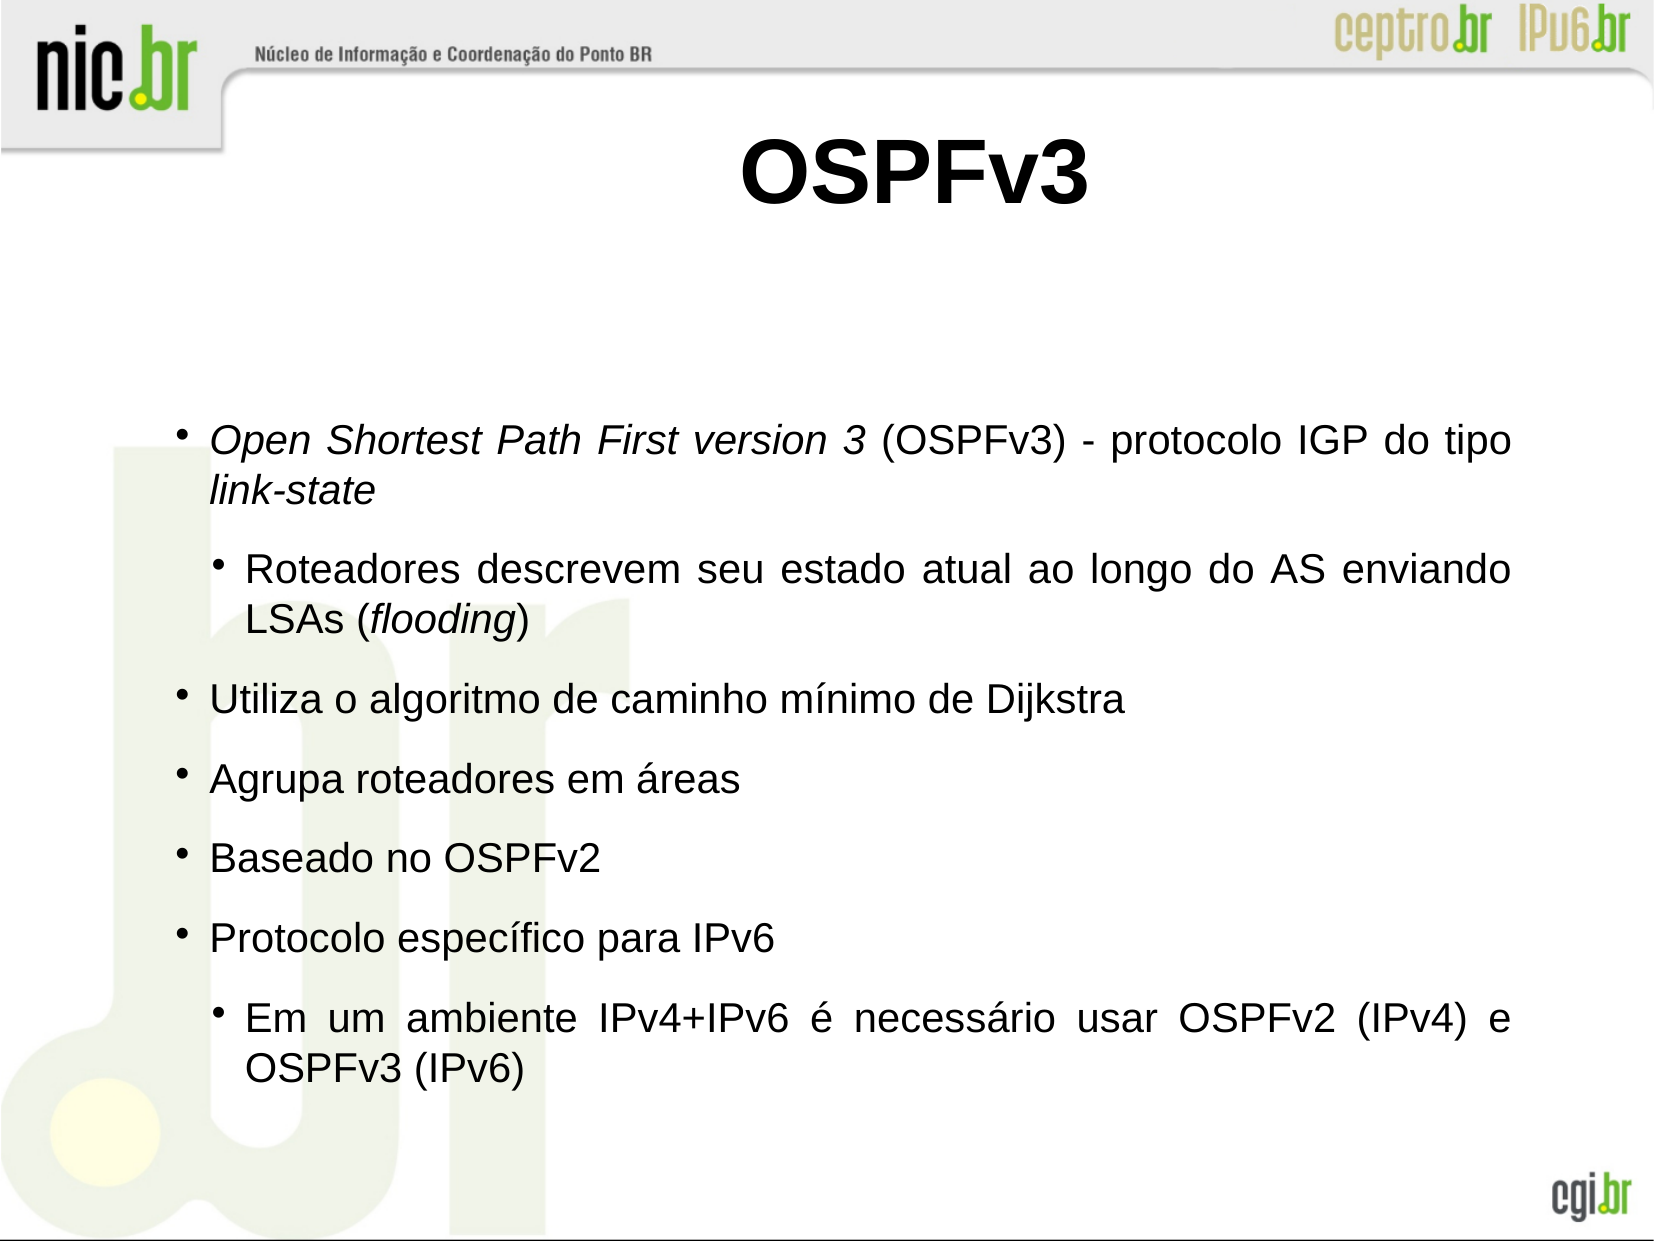

OSPFv3
Open Shortest Path First version 3 (OSPFv3)‏ - protocolo IGP do tipo link-state
Roteadores descrevem seu estado atual ao longo do AS enviando LSAs (flooding)‏
Utiliza o algoritmo de caminho mínimo de Dijkstra
Agrupa roteadores em áreas
Baseado no OSPFv2
Protocolo específico para IPv6
Em um ambiente IPv4+IPv6 é necessário usar OSPFv2 (IPv4) e OSPFv3 (IPv6)‏